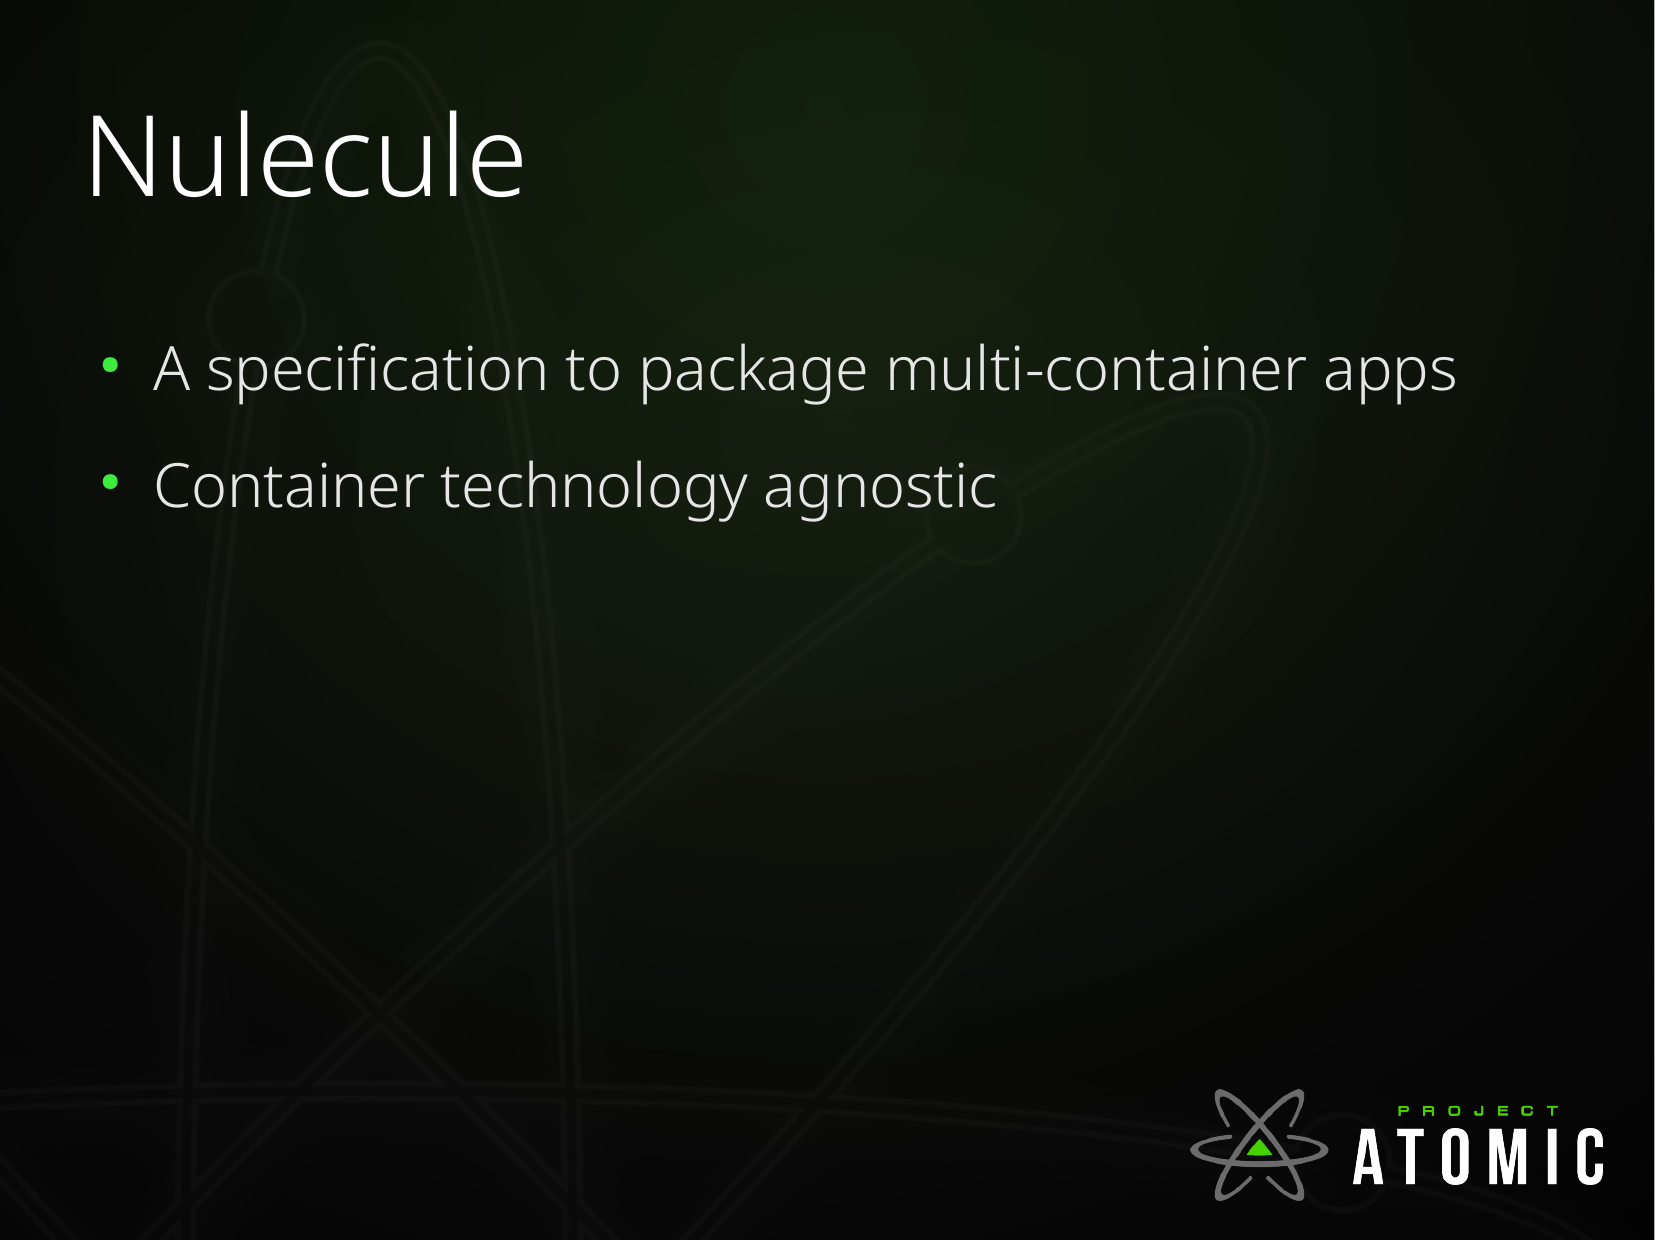

# Nulecule
A specification to package multi-container apps
Container technology agnostic